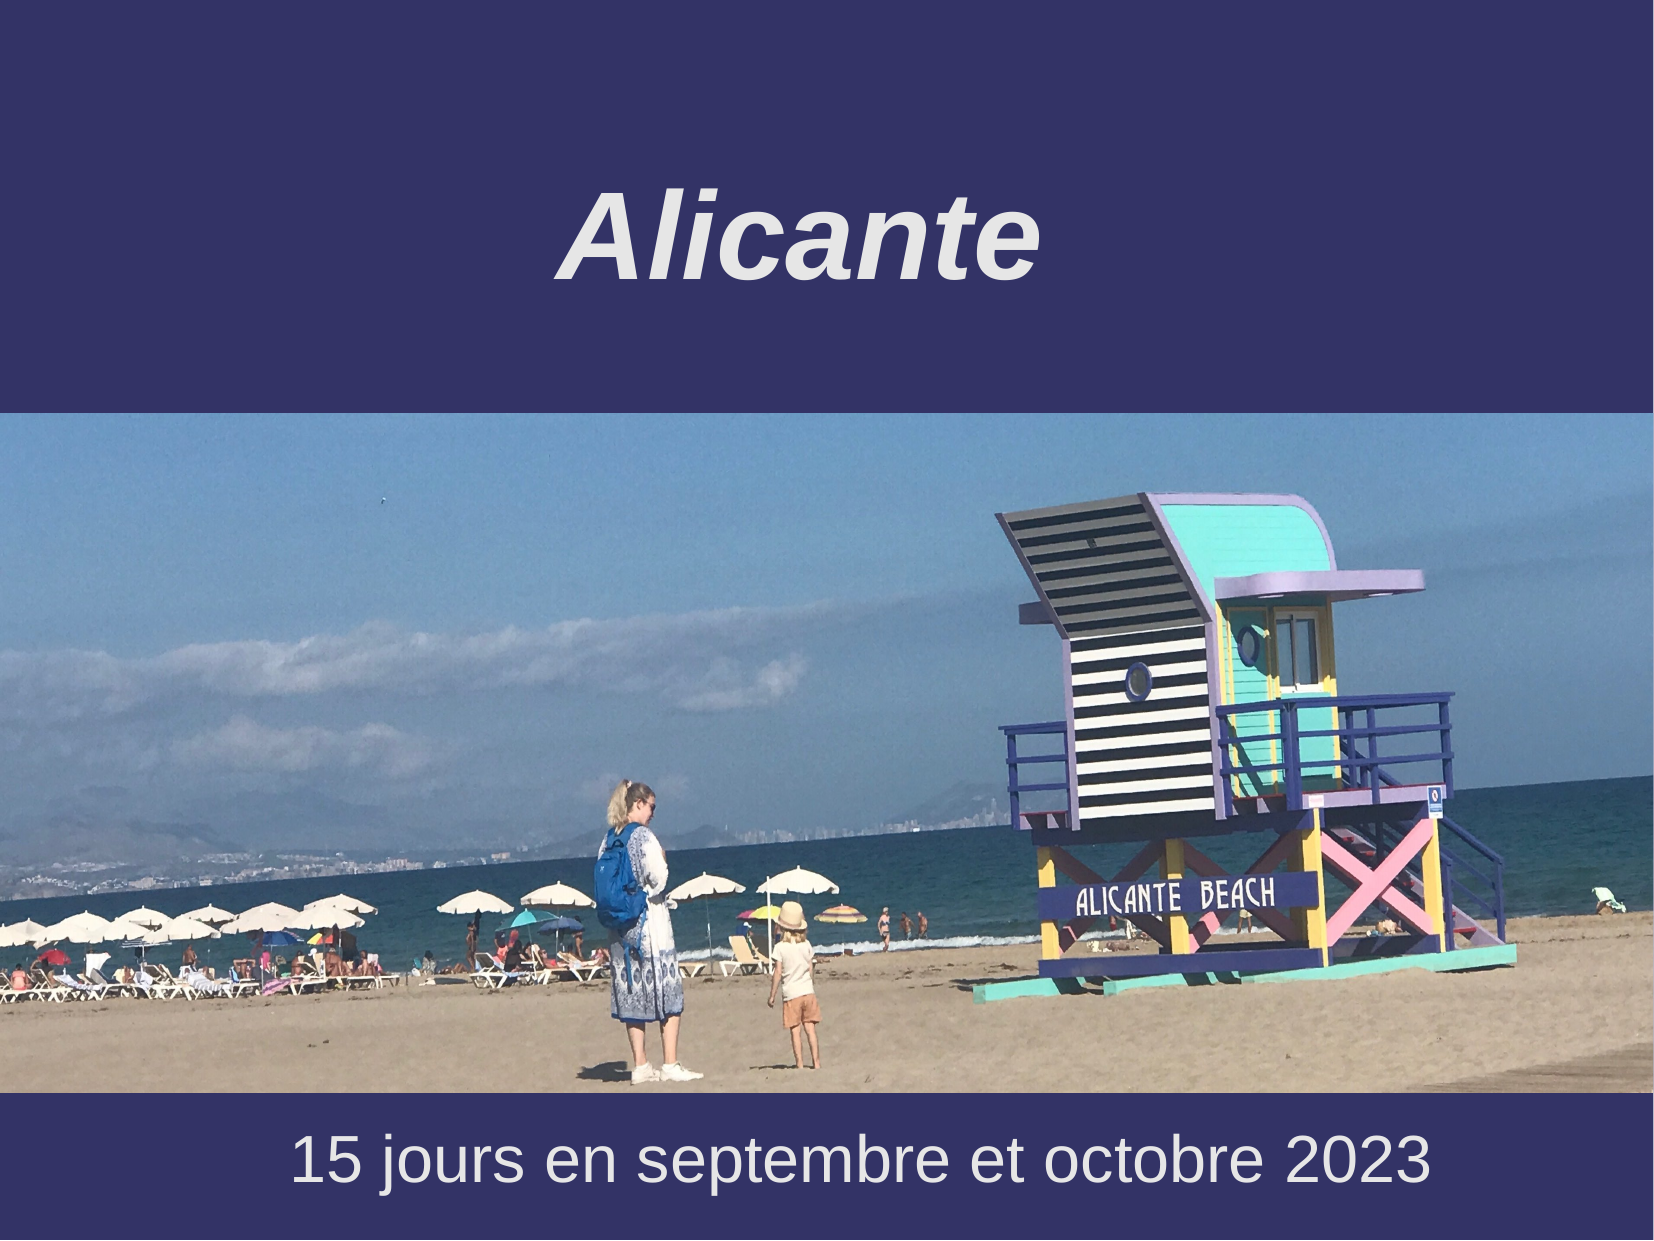

# Alicante
15 jours Septembre/Octobre 2023
15 jours en septembre et octobre 2023